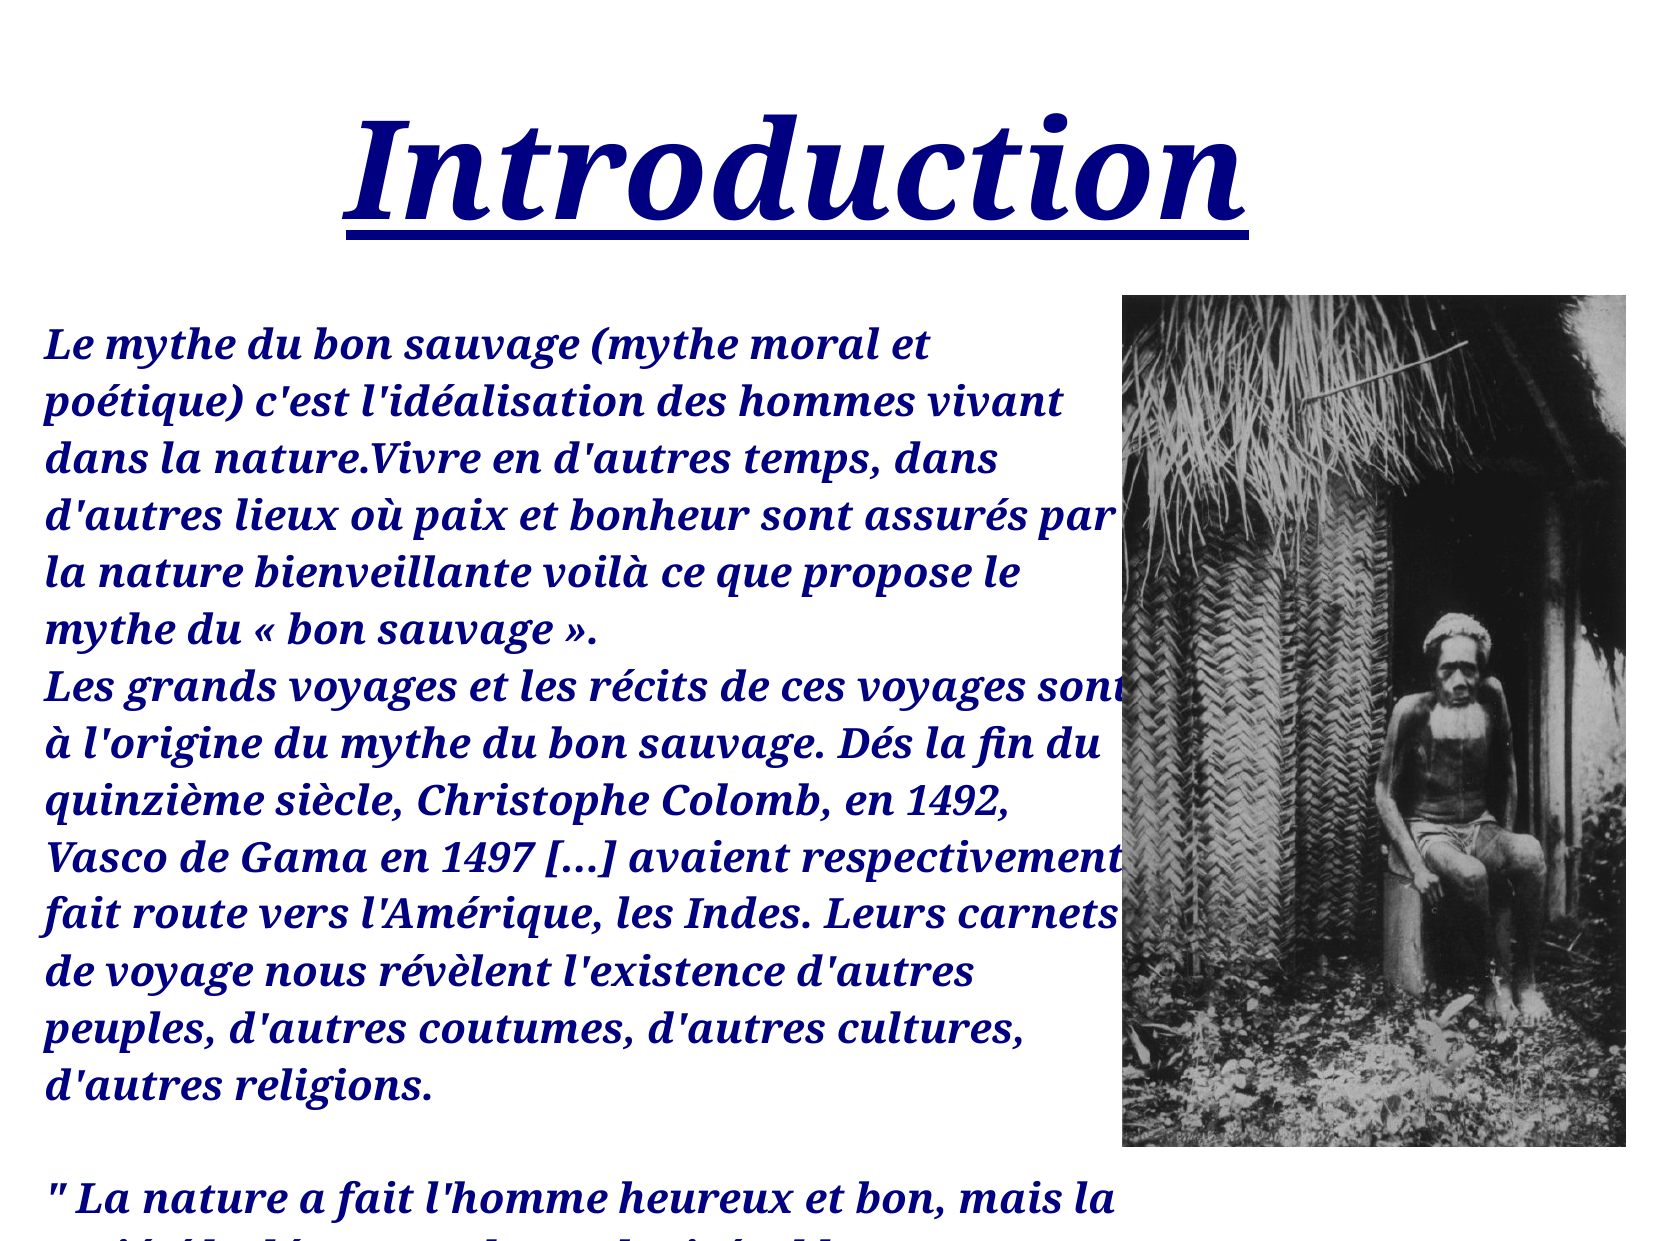

Introduction
Le mythe du bon sauvage (mythe moral et poétique) c'est l'idéalisation des hommes vivant dans la nature.Vivre en d'autres temps, dans d'autres lieux où paix et bonheur sont assurés par la nature bienveillante voilà ce que propose le mythe du « bon sauvage ».
Les grands voyages et les récits de ces voyages sont à l'origine du mythe du bon sauvage. Dés la fin du quinzième siècle, Christophe Colomb, en 1492, Vasco de Gama en 1497 [...] avaient respectivement fait route vers l'Amérique, les Indes. Leurs carnets de voyage nous révèlent l'existence d'autres peuples, d'autres coutumes, d'autres cultures, d'autres religions.
" La nature a fait l'homme heureux et bon, mais la société le déprave et le rend misérable" - Rousseau.